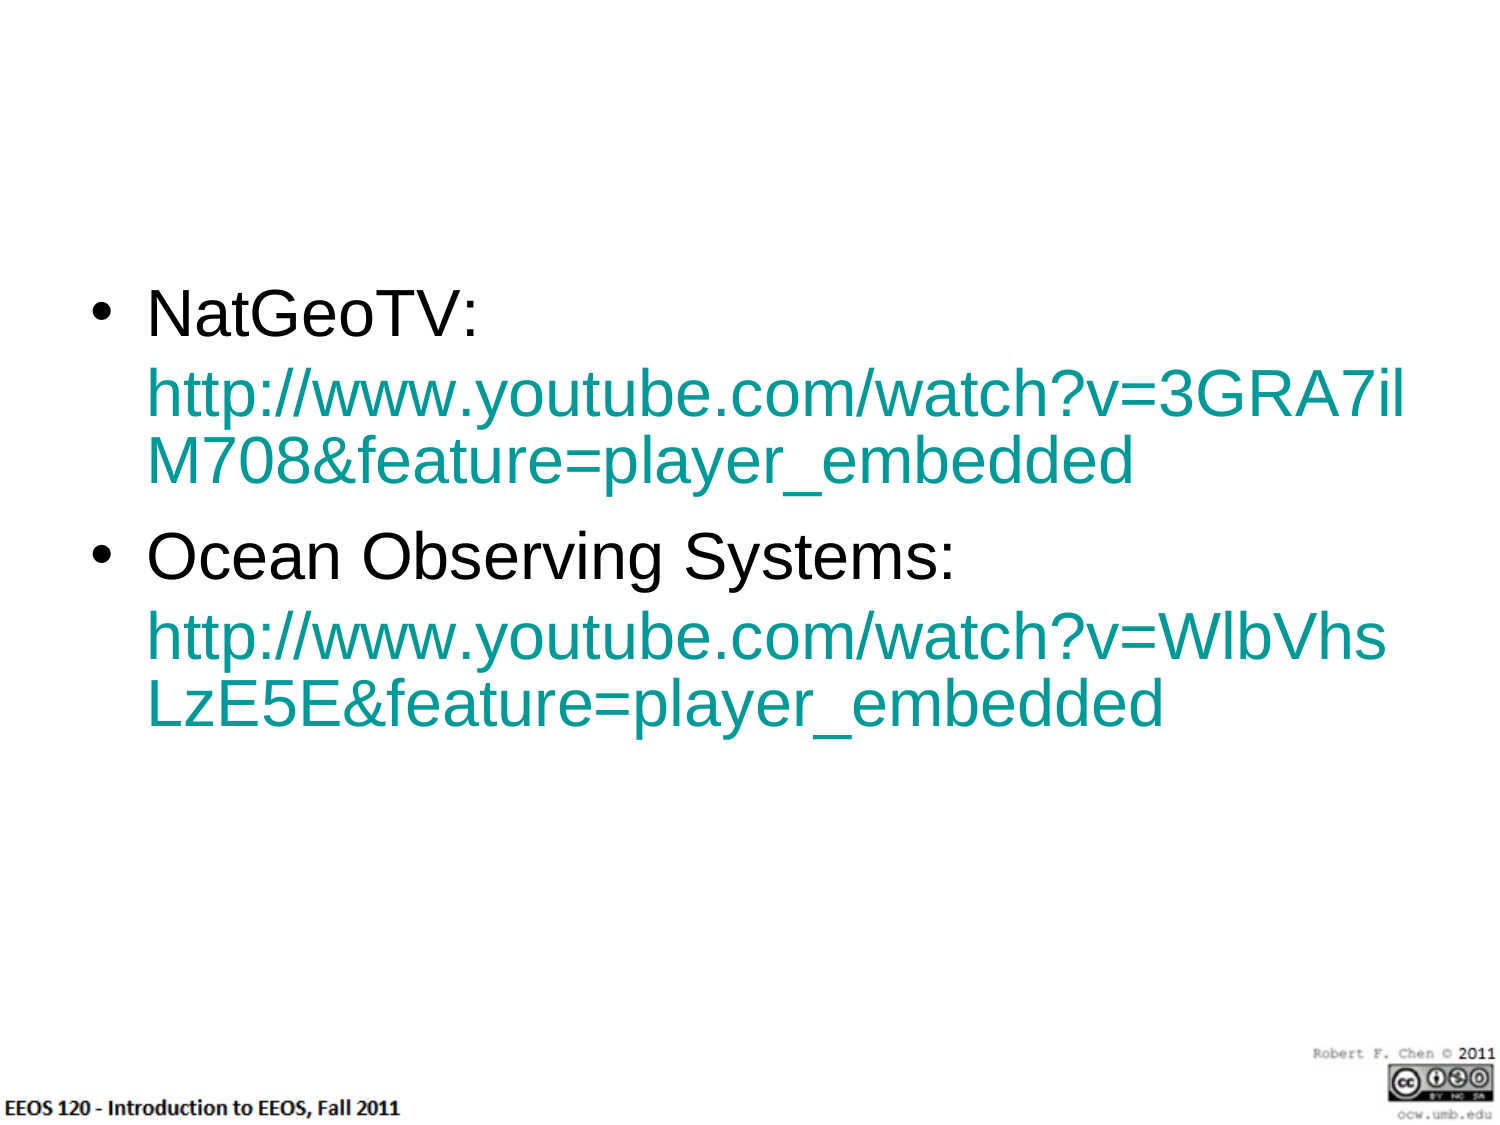

#
NatGeoTV: http://www.youtube.com/watch?v=3GRA7ilM708&feature=player_embedded
Ocean Observing Systems: http://www.youtube.com/watch?v=WlbVhsLzE5E&feature=player_embedded